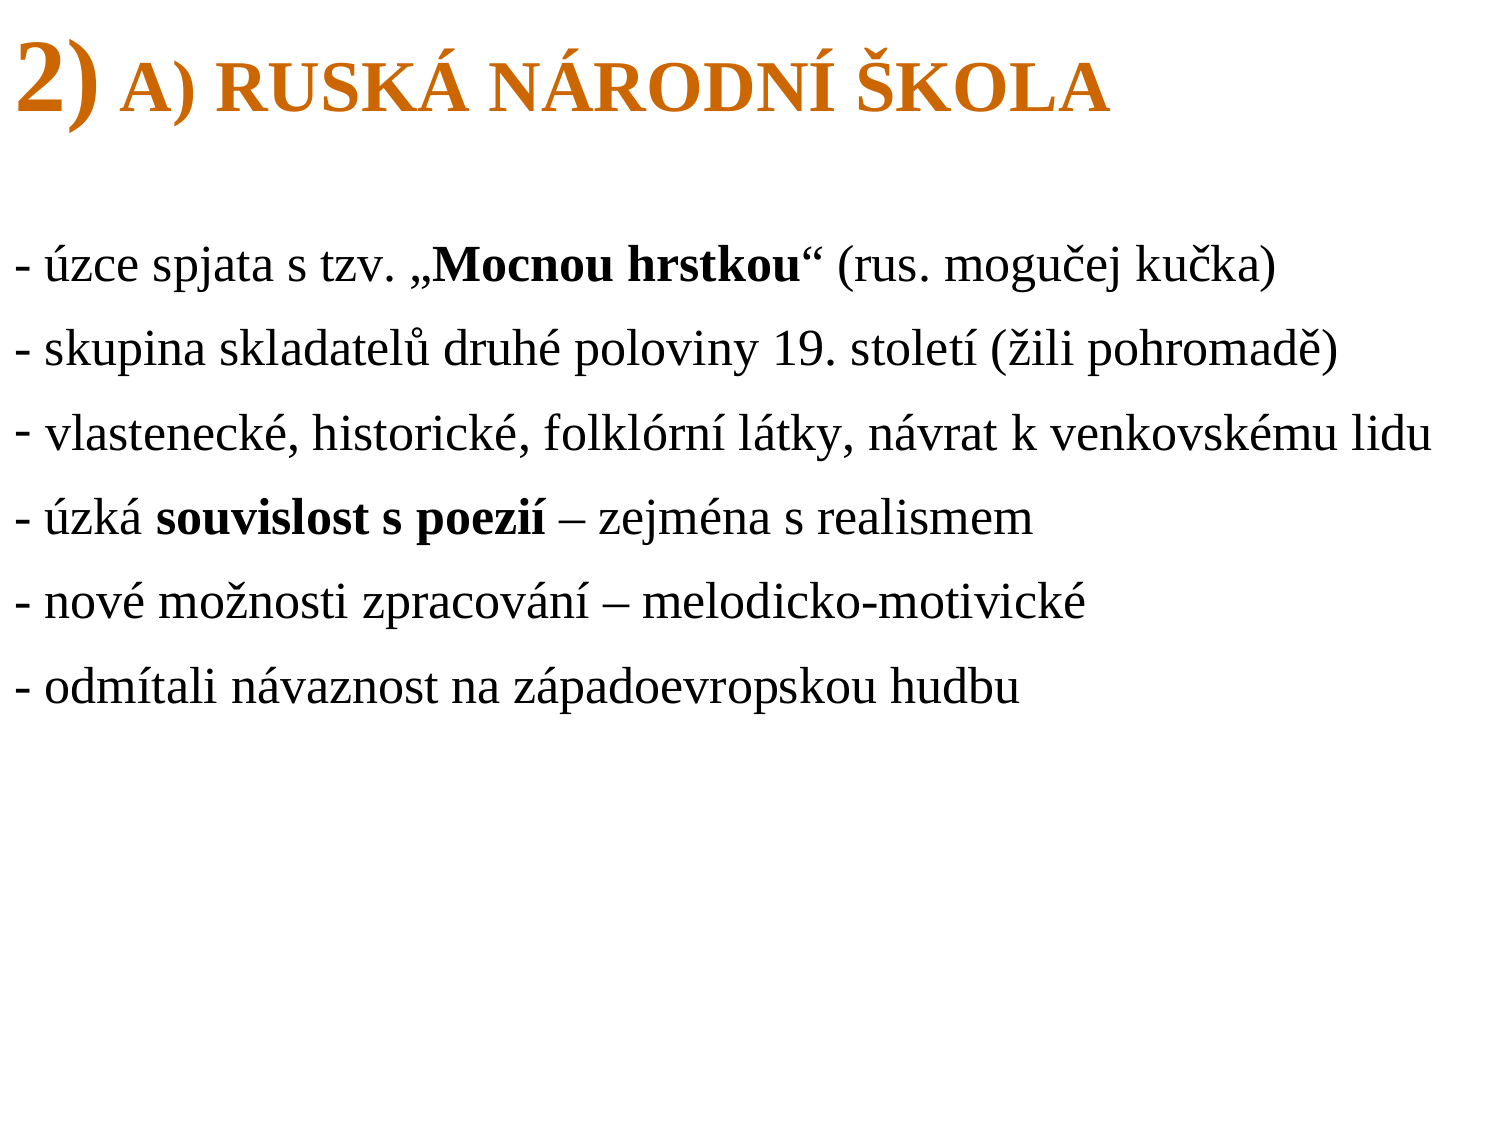

2) A) RUSKÁ NÁRODNÍ ŠKOLA
- úzce spjata s tzv. „Mocnou hrstkou“ (rus. mogučej kučka)
- skupina skladatelů druhé poloviny 19. století (žili pohromadě)
 vlastenecké, historické, folklórní látky, návrat k venkovskému lidu
- úzká souvislost s poezií – zejména s realismem
- nové možnosti zpracování – melodicko-motivické
- odmítali návaznost na západoevropskou hudbu